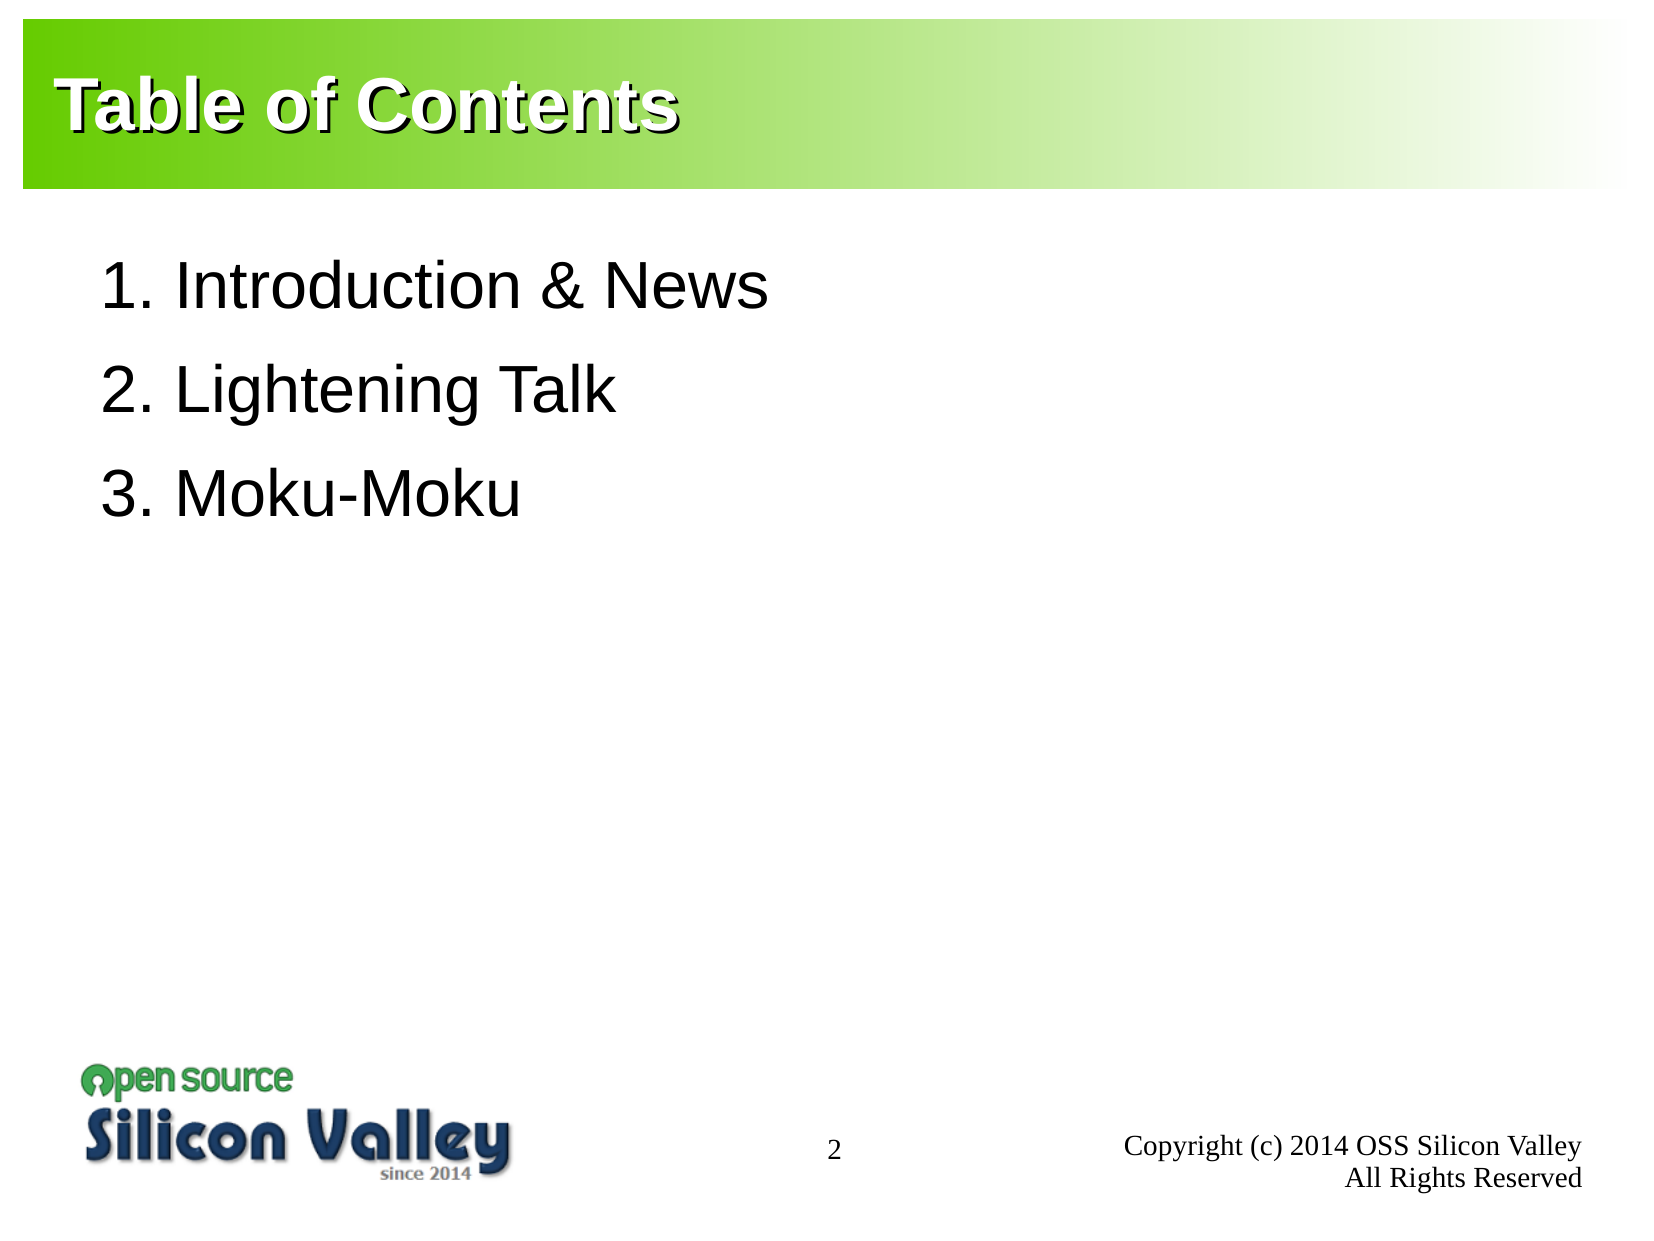

# Table of Contents
 Introduction & News
 Lightening Talk
 Moku-Moku
2